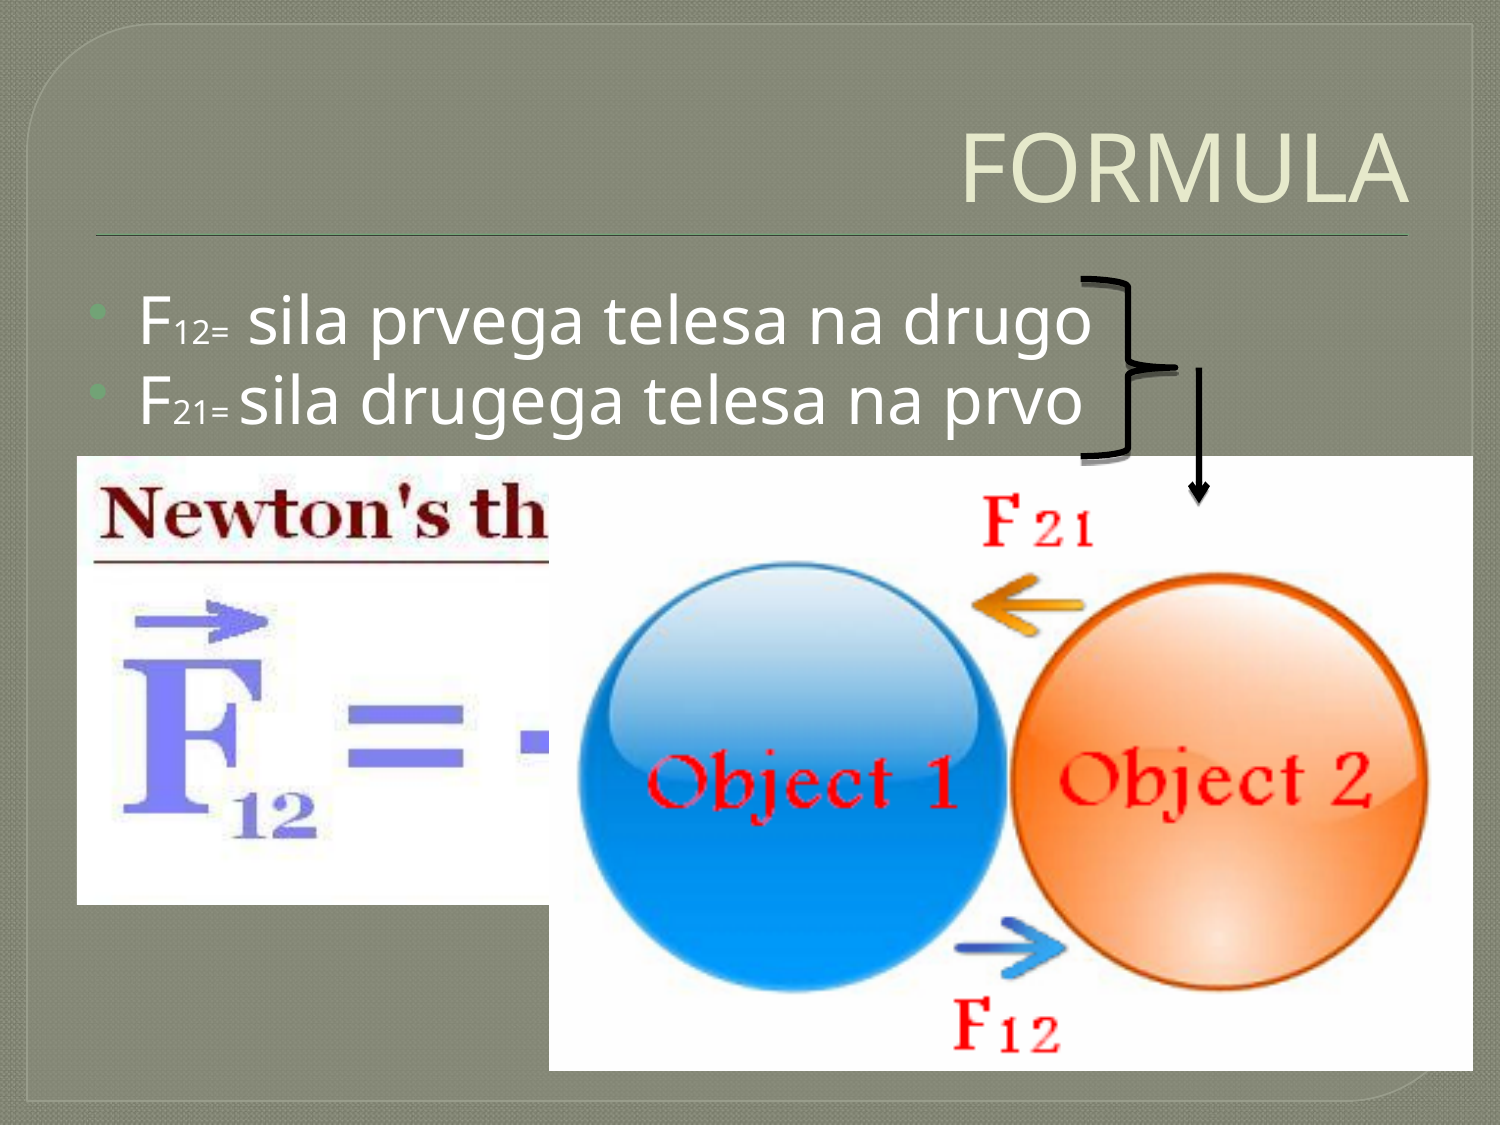

# FORMULA
F12= sila prvega telesa na drugo
F21= sila drugega telesa na prvo